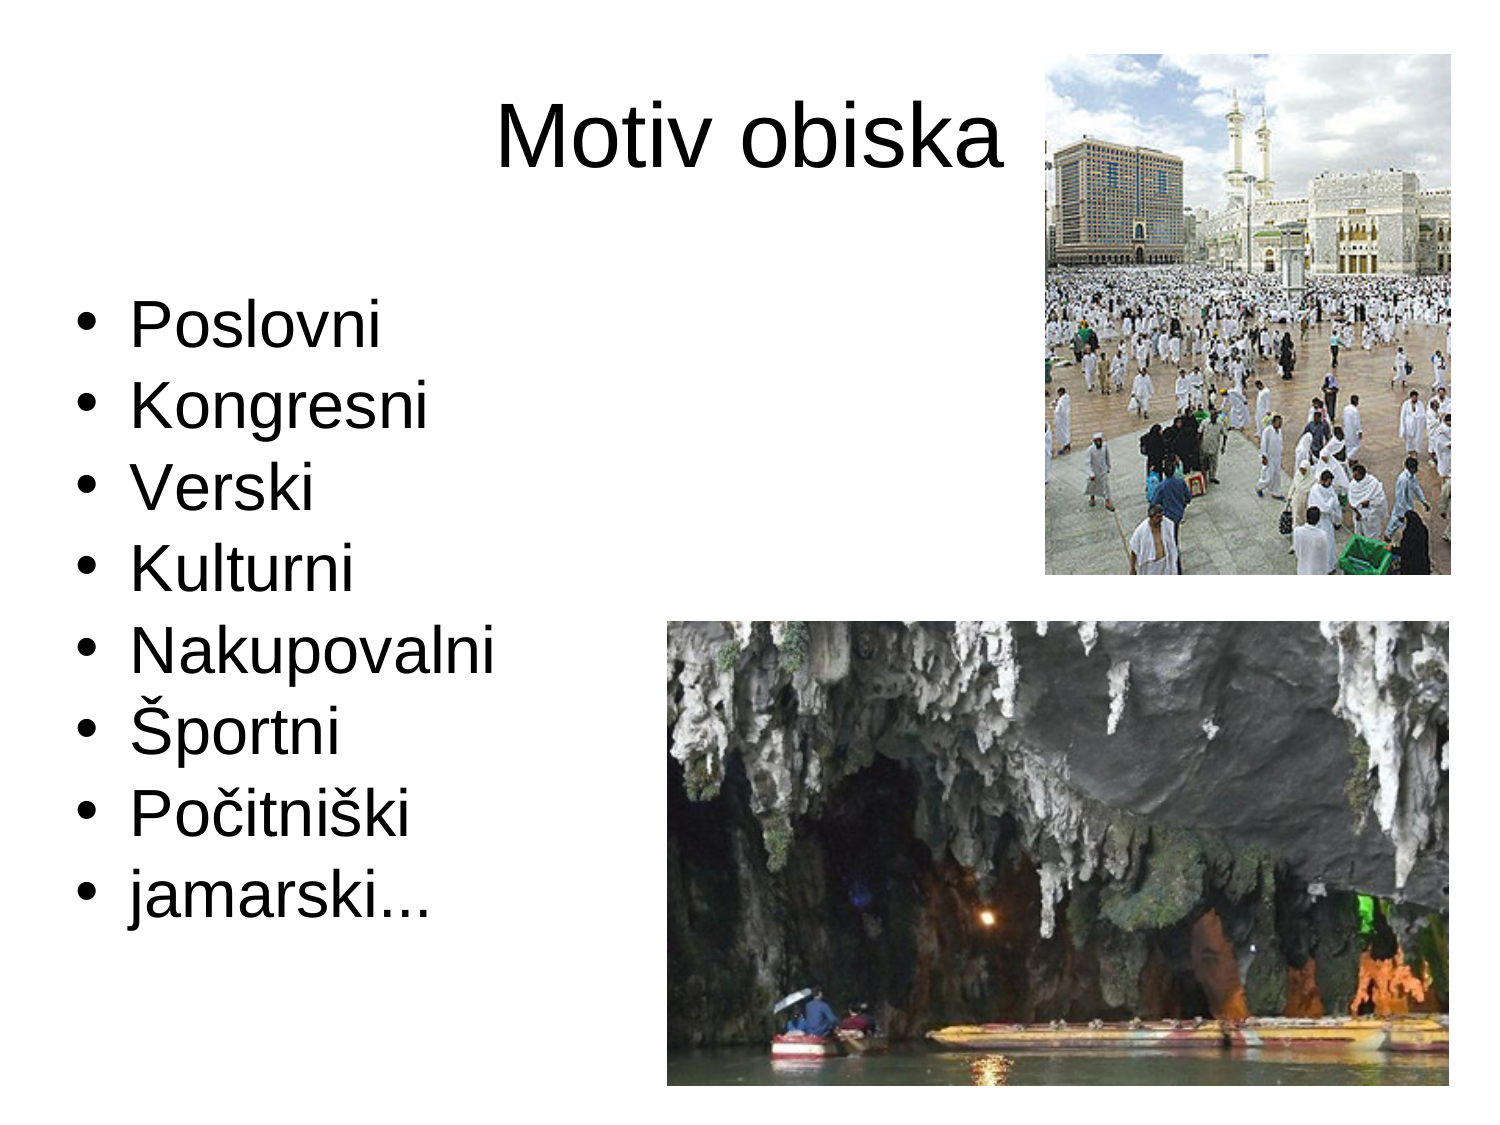

# Motiv obiska
Poslovni
Kongresni
Verski
Kulturni
Nakupovalni
Športni
Počitniški
jamarski...